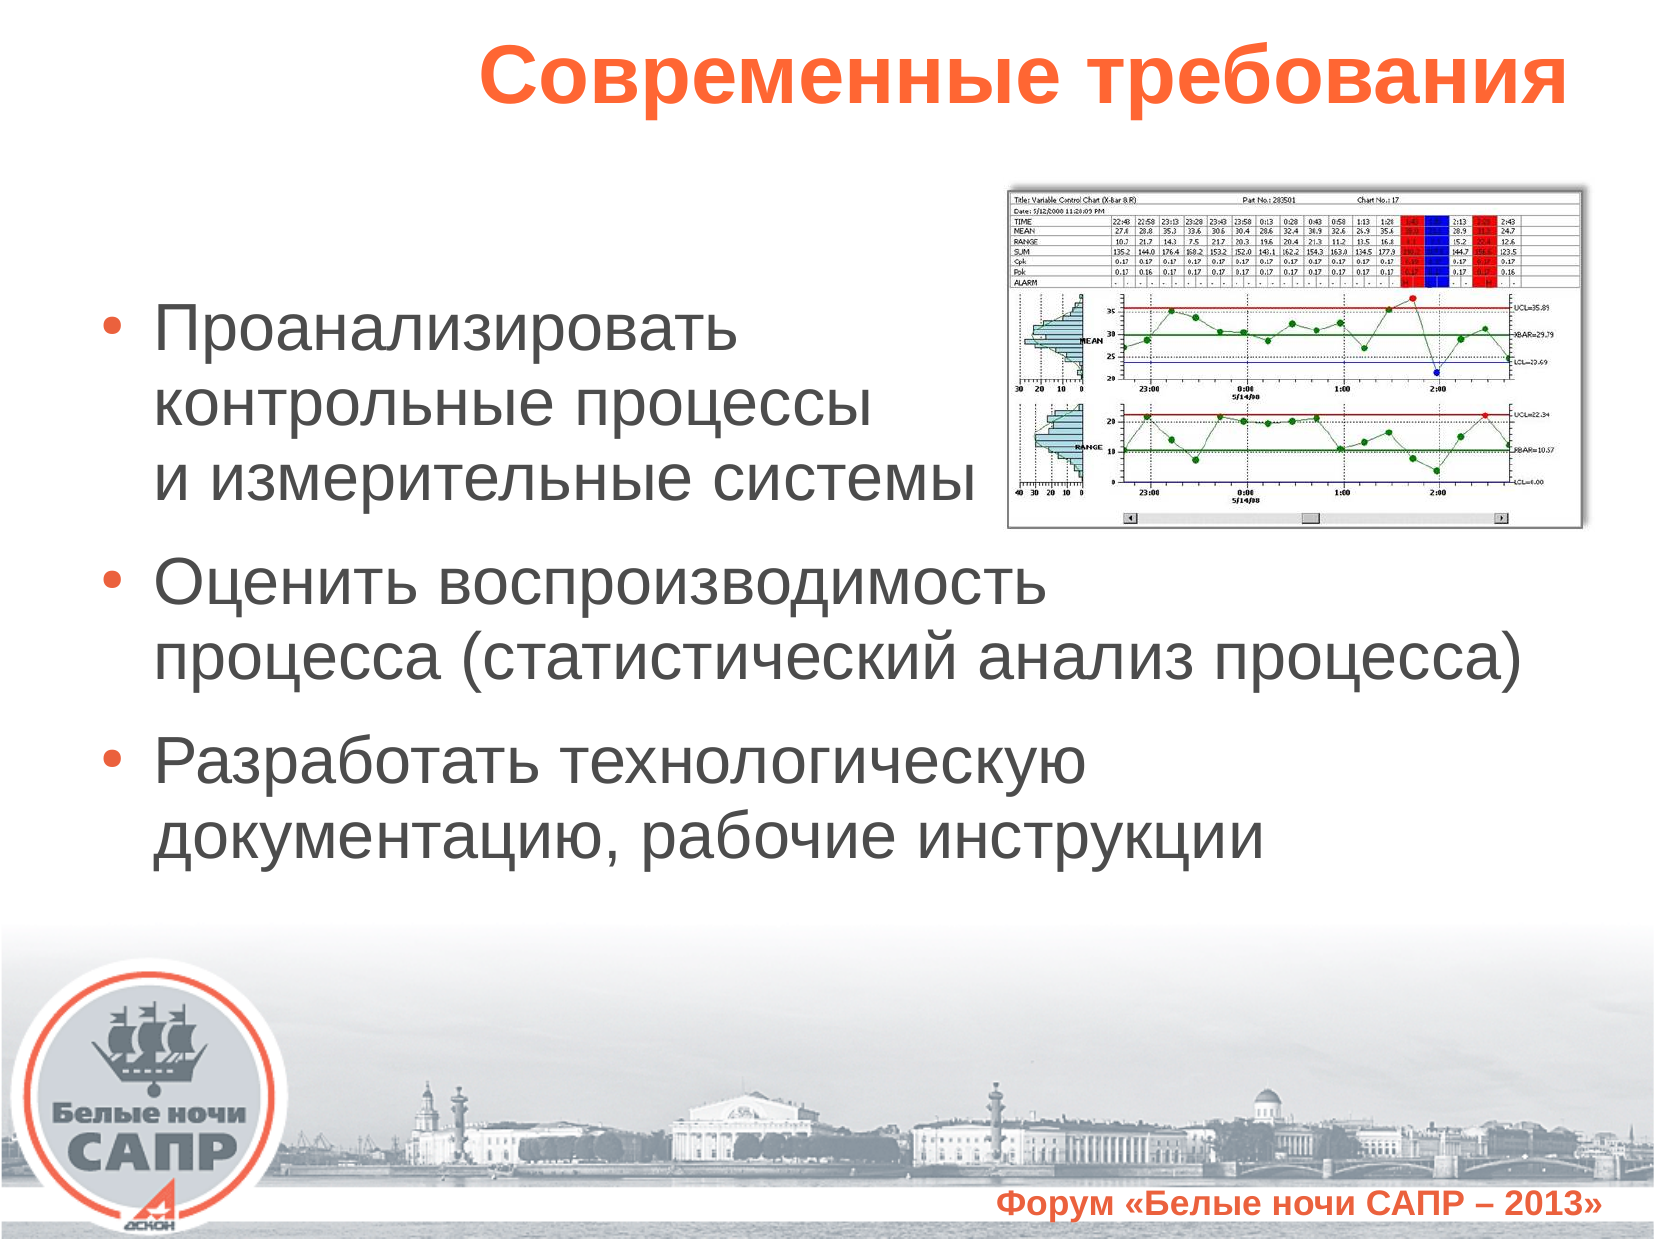

# Современные требования
Проанализировать
контрольные процессы
и измерительные системы
Оценить воспроизводимость
процесса (статистический анализ процесса)
Разработать технологическую документацию, рабочие инструкции